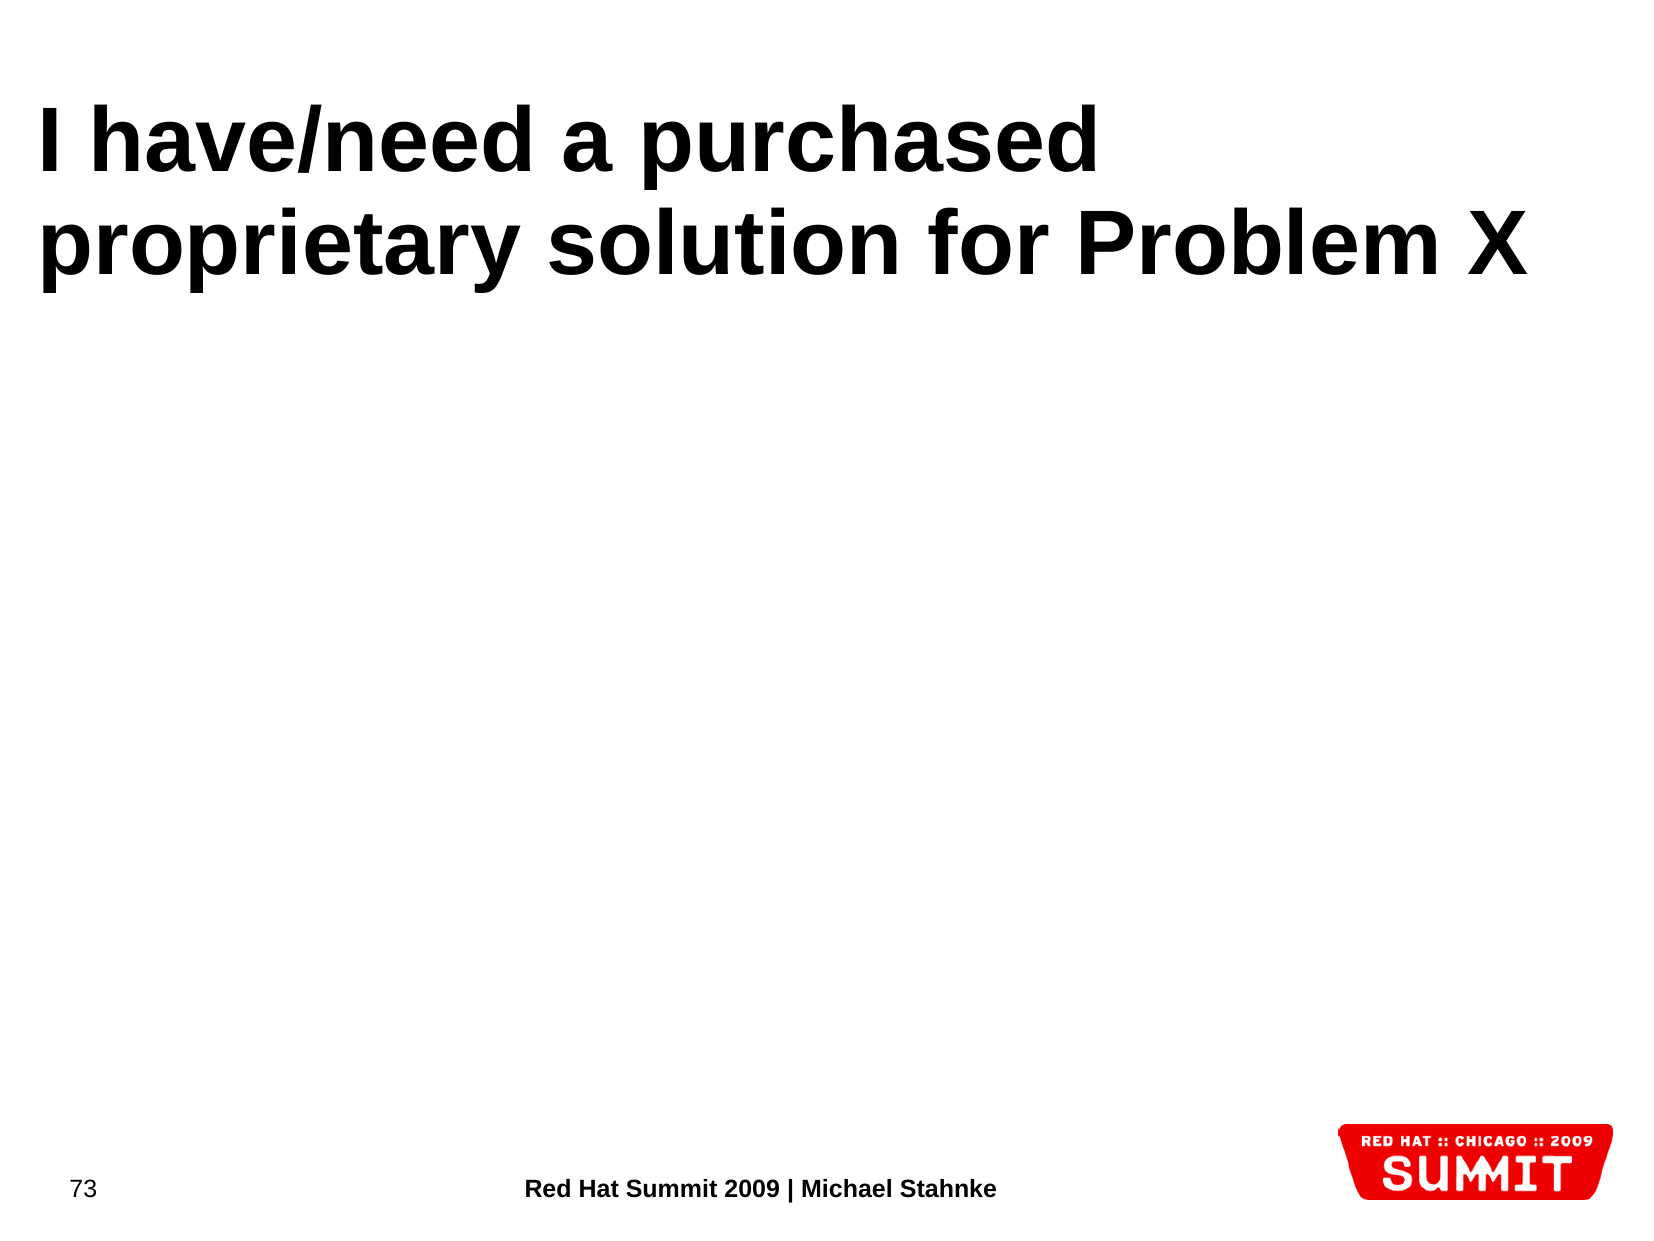

# I have/need a purchased proprietary solution for Problem X